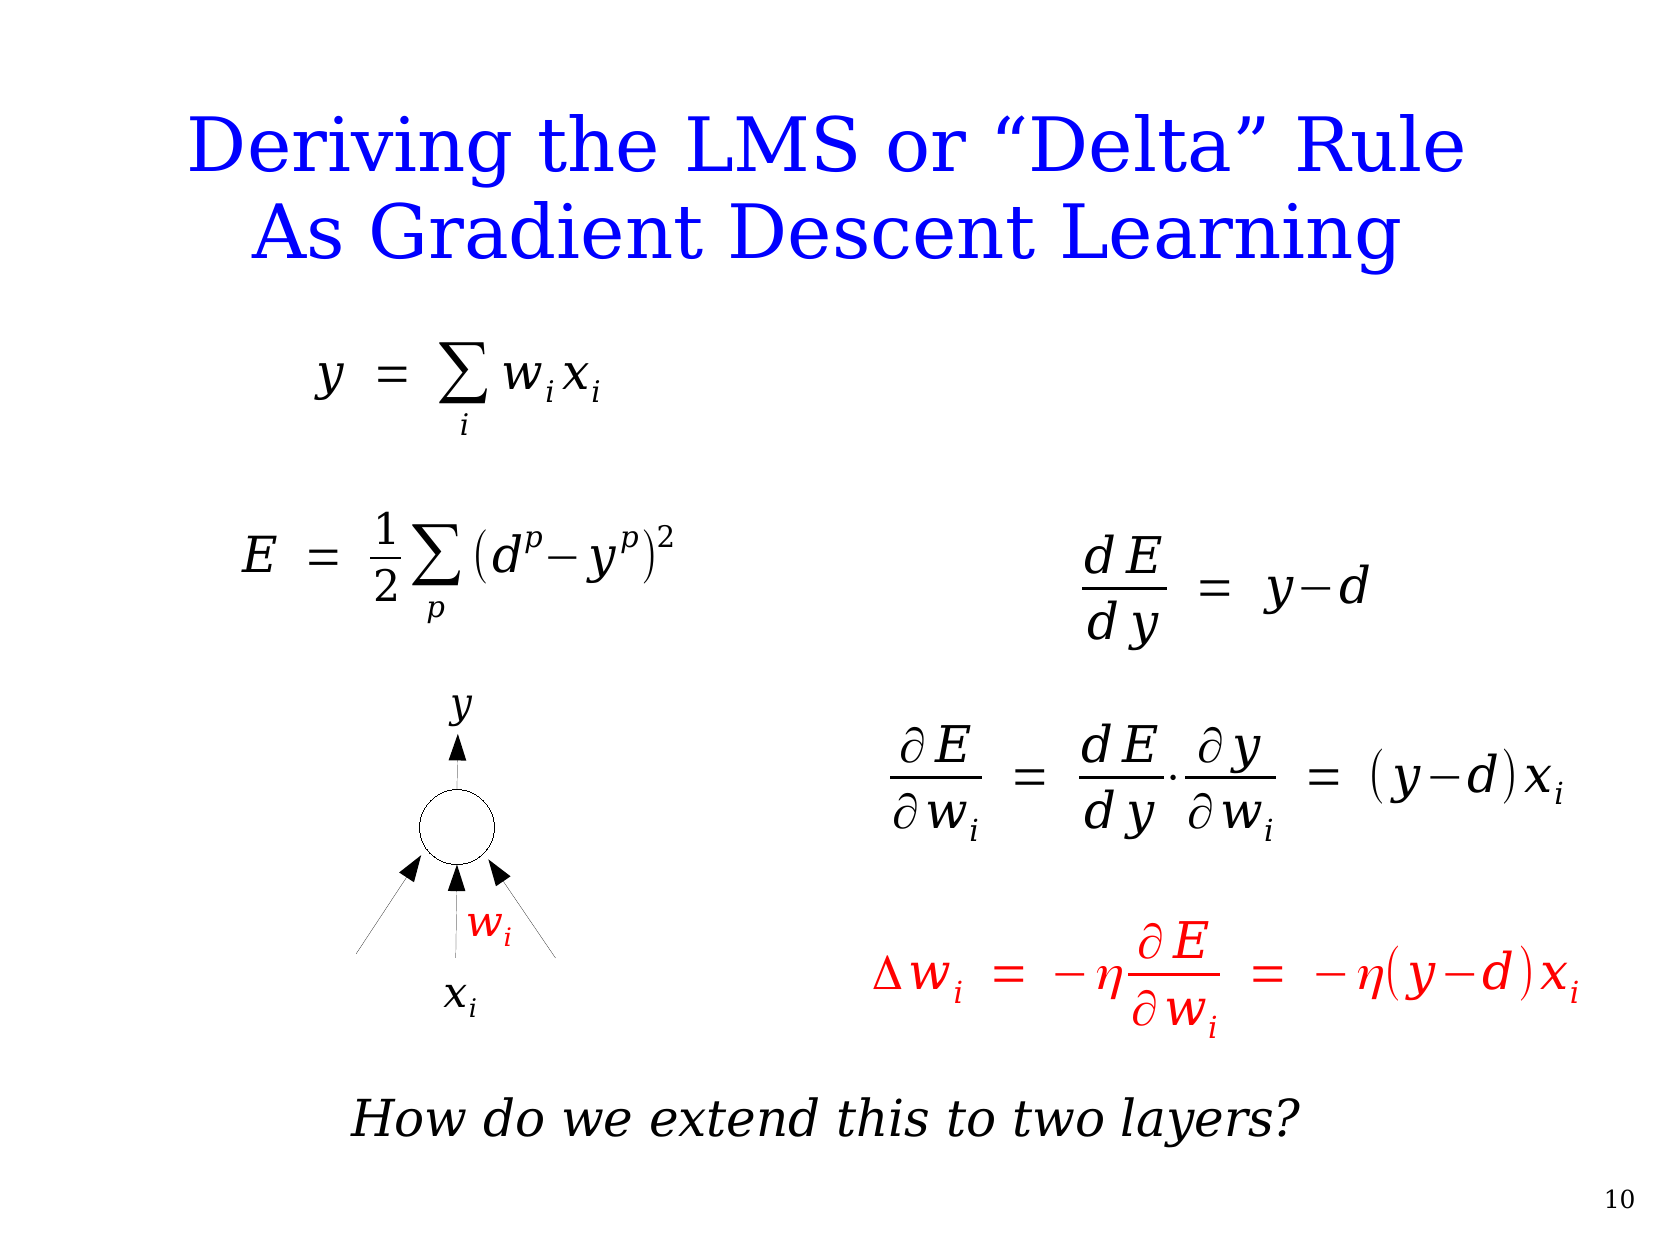

# Deriving the LMS or “Delta” Rule As Gradient Descent Learning